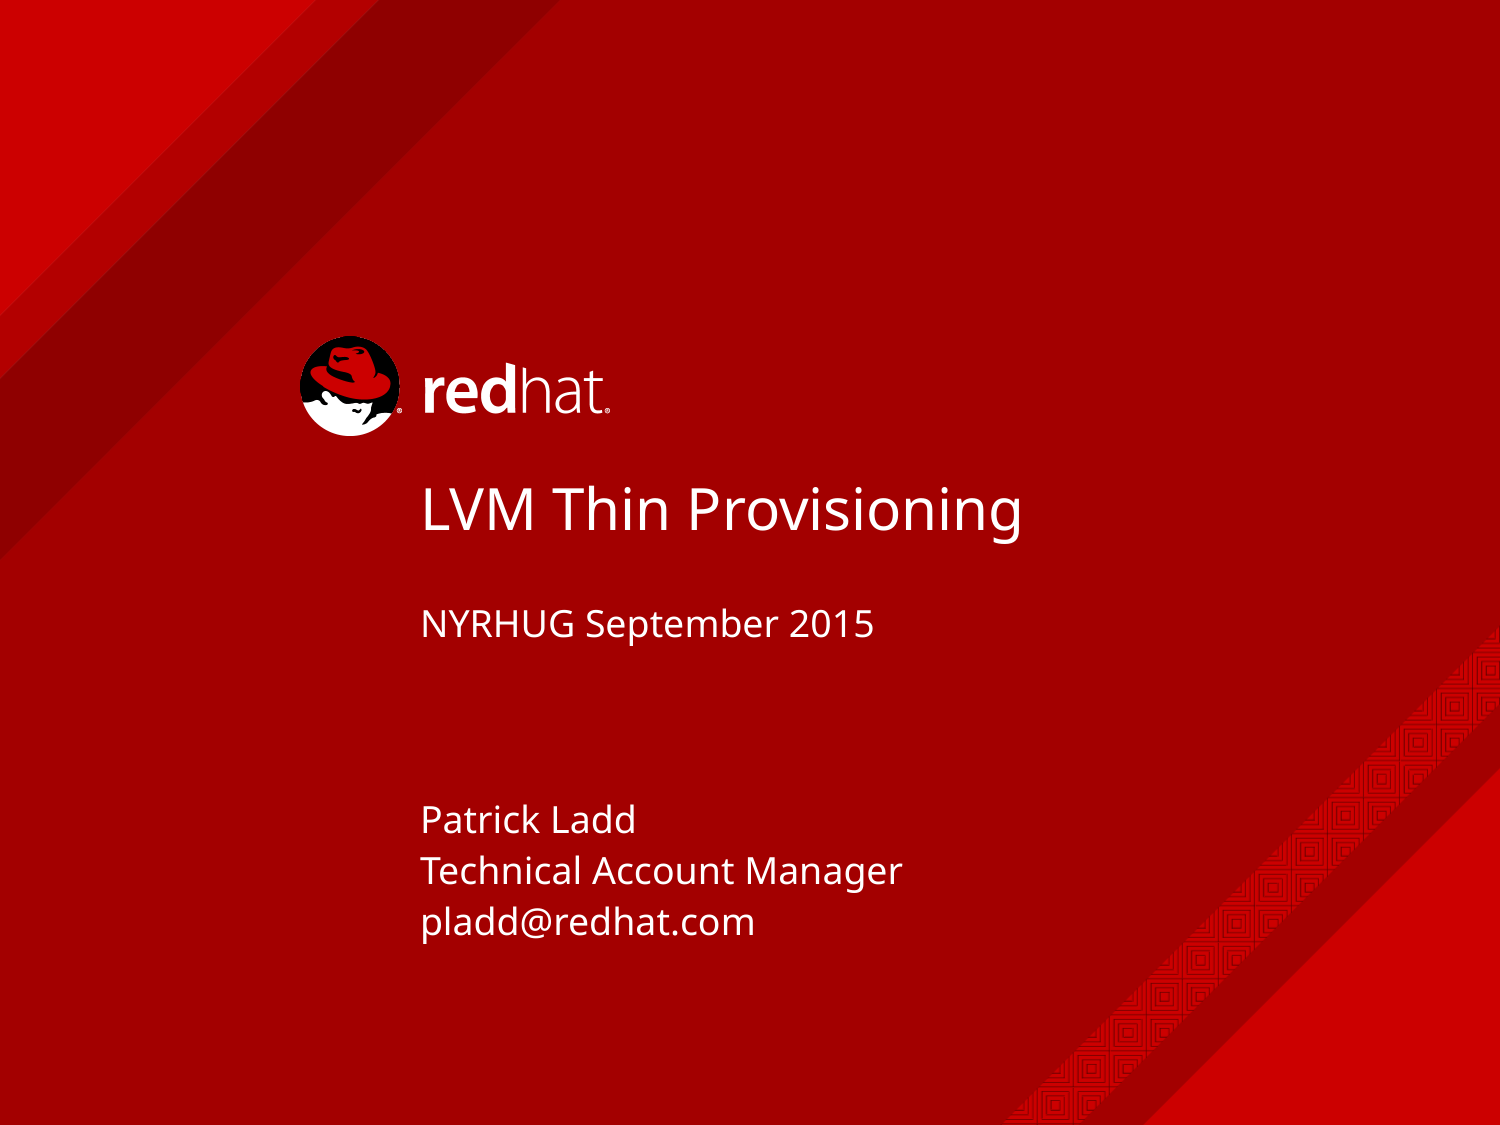

# LVM Thin Provisioning NYRHUG September 2015
Patrick Ladd
Technical Account Manager
pladd@redhat.com